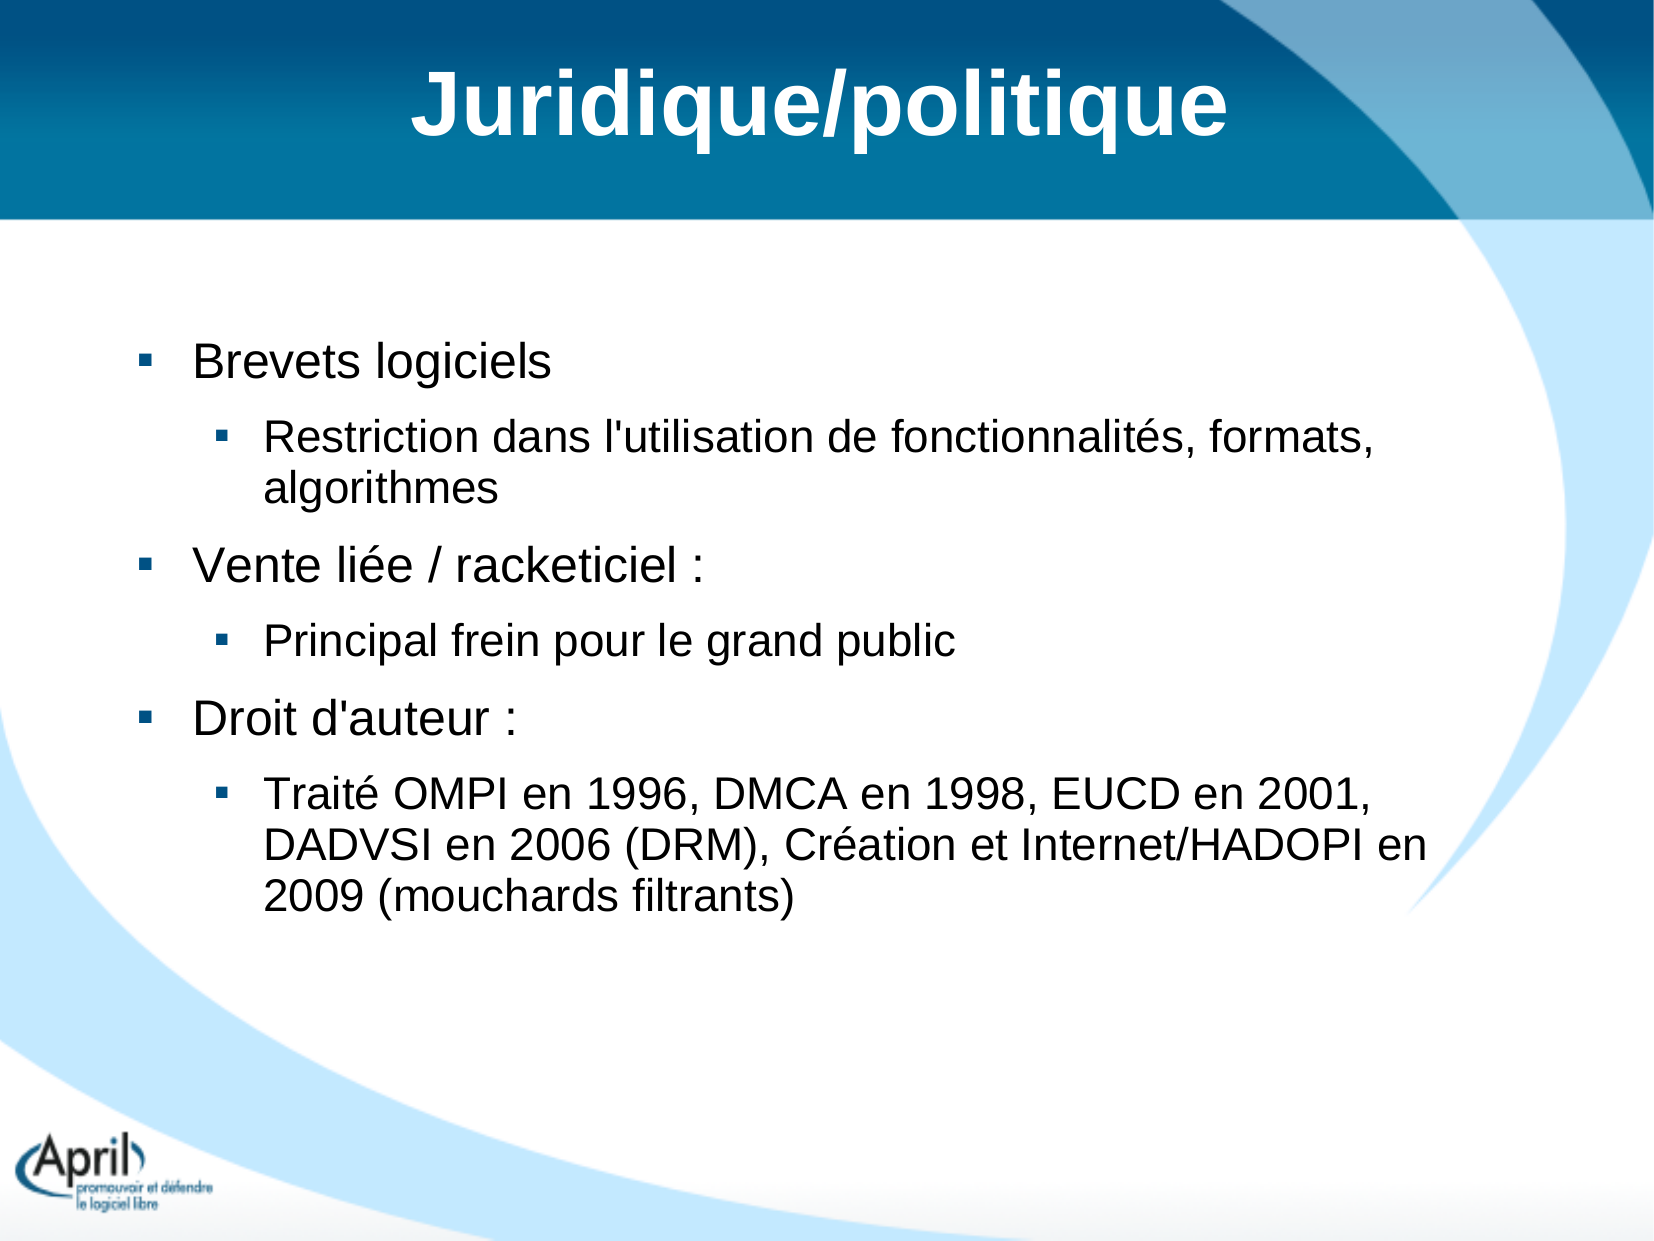

# Juridique/politique
Brevets logiciels
Restriction dans l'utilisation de fonctionnalités, formats, algorithmes
Vente liée / racketiciel :
Principal frein pour le grand public
Droit d'auteur :
Traité OMPI en 1996, DMCA en 1998, EUCD en 2001, DADVSI en 2006 (DRM), Création et Internet/HADOPI en 2009 (mouchards filtrants)